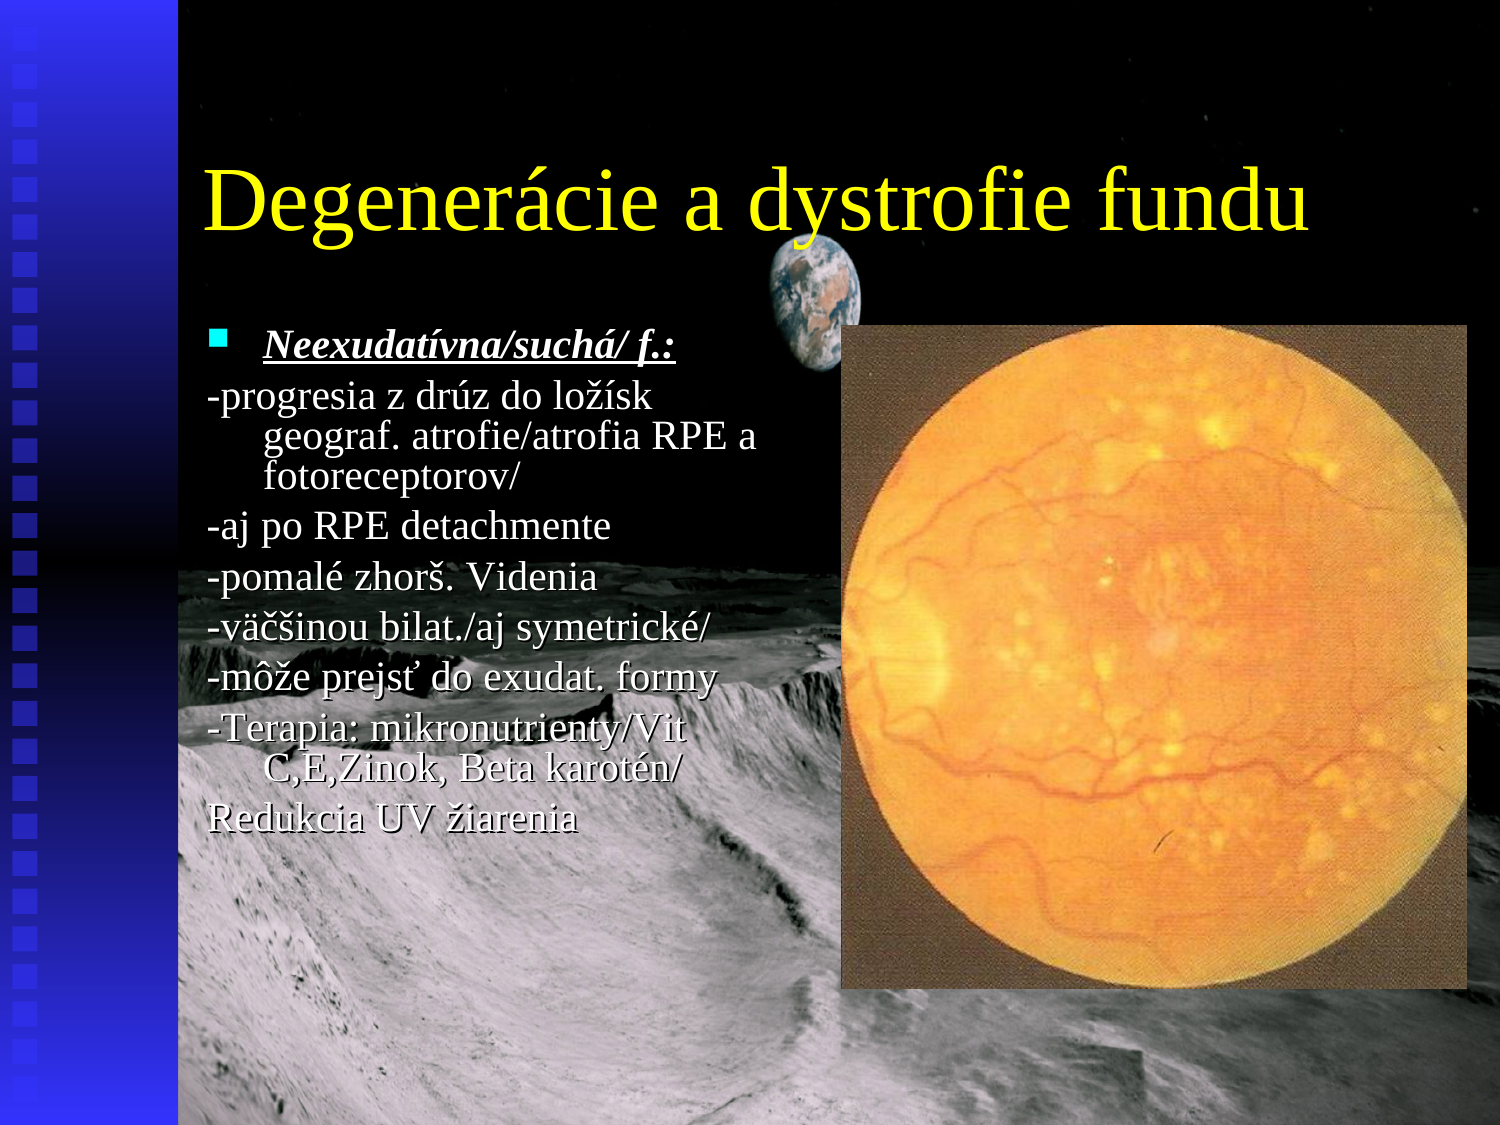

# Degenerácie a dystrofie fundu
Neexudatívna/suchá/ f.:
-progresia z drúz do ložísk geograf. atrofie/atrofia RPE a fotoreceptorov/
-aj po RPE detachmente
-pomalé zhorš. Videnia
-väčšinou bilat./aj symetrické/
-môže prejsť do exudat. formy
-Terapia: mikronutrienty/Vit C,E,Zinok, Beta karotén/
Redukcia UV žiarenia